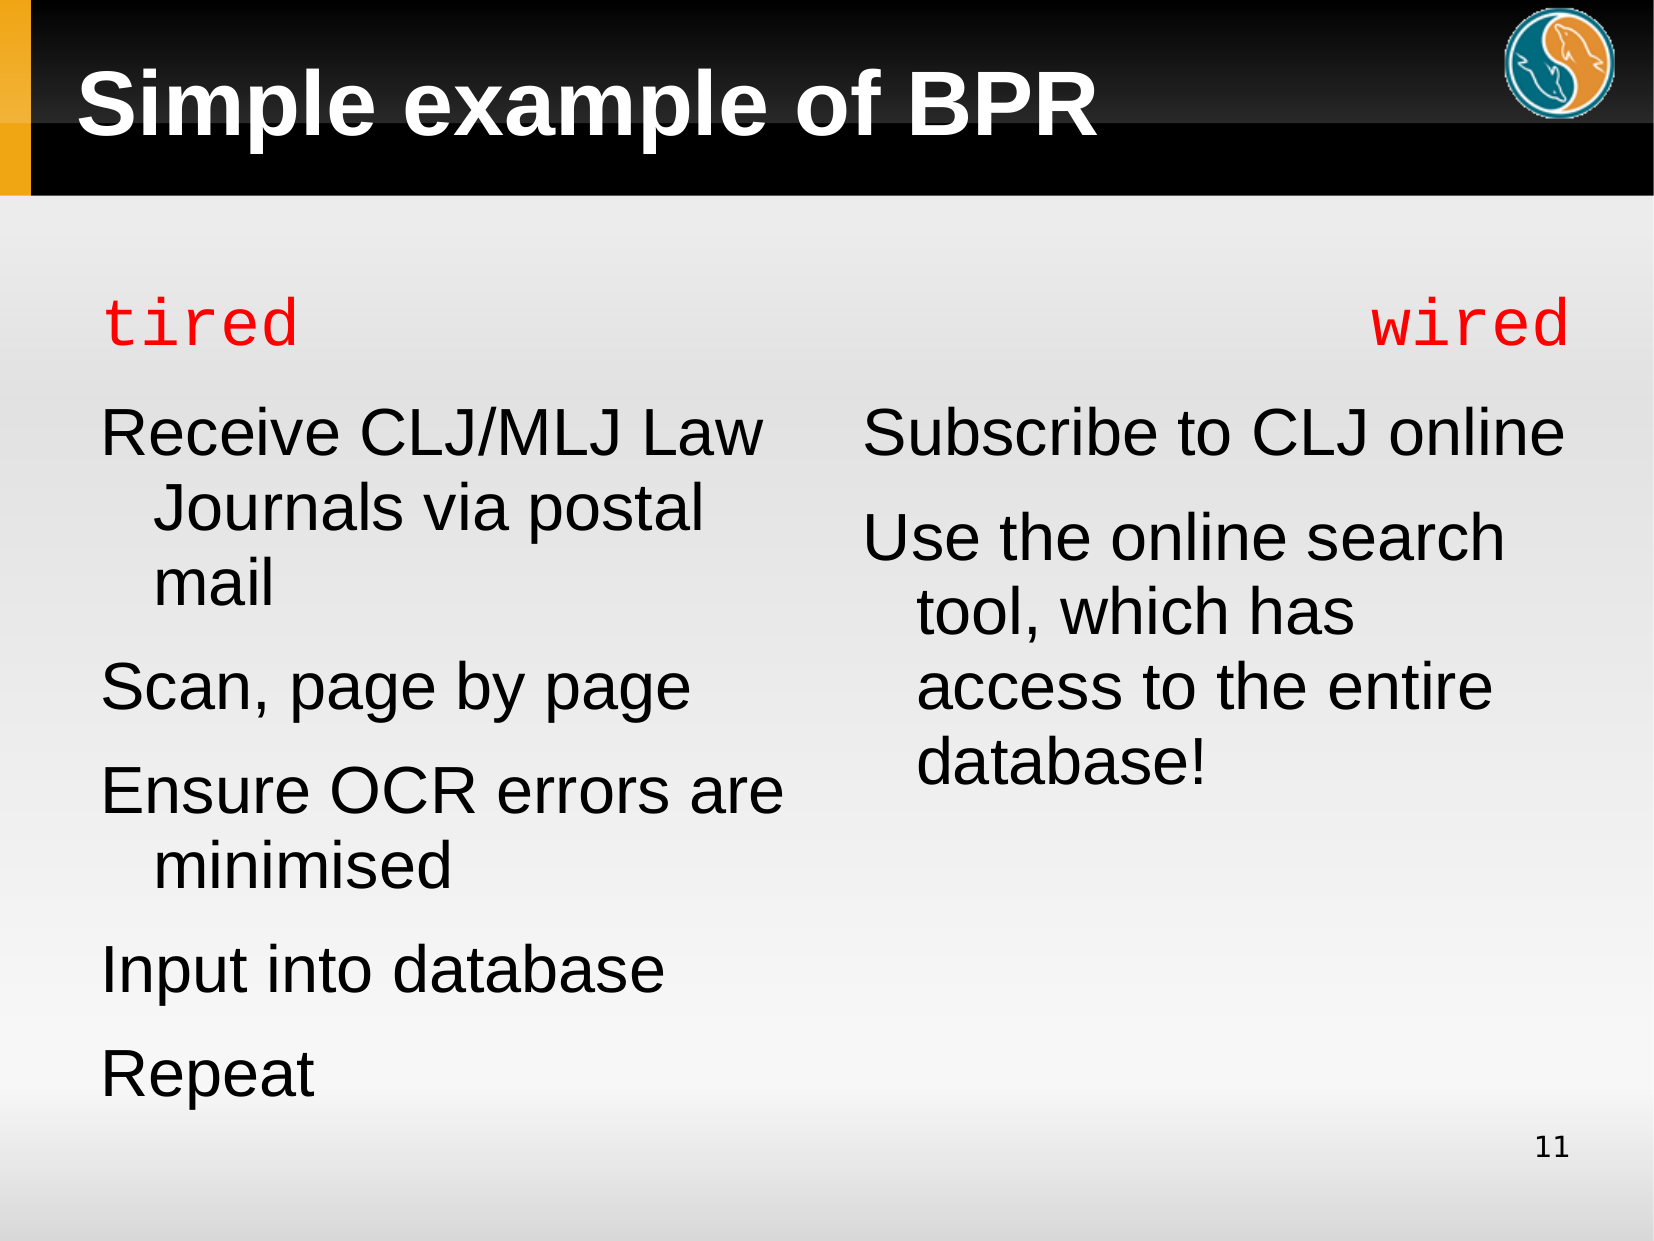

# Simple example of BPR
tired
Receive CLJ/MLJ Law Journals via postal mail
Scan, page by page
Ensure OCR errors are minimised
Input into database
Repeat
wired
Subscribe to CLJ online
Use the online search tool, which has access to the entire database!
11